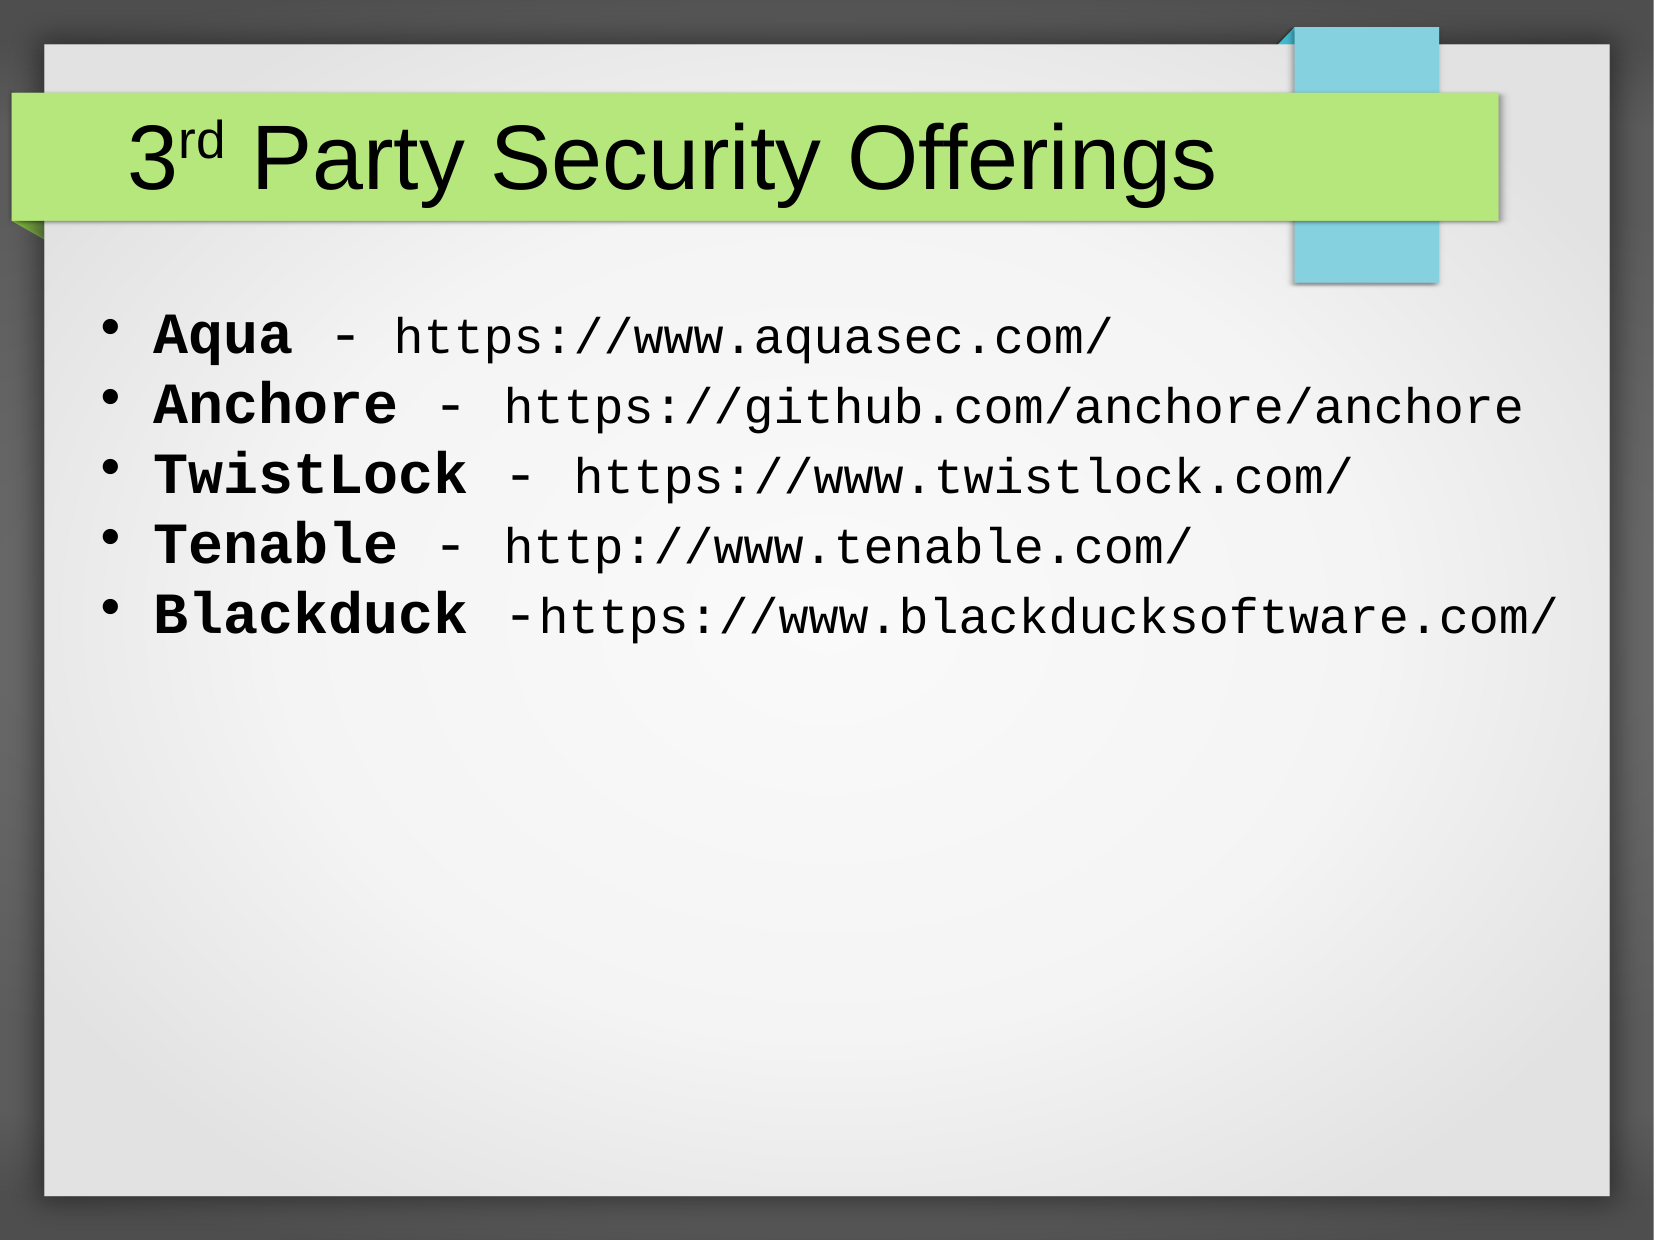

3rd Party Security Offerings
Aqua - https://www.aquasec.com/
Anchore - https://github.com/anchore/anchore
TwistLock - https://www.twistlock.com/
Tenable - http://www.tenable.com/
Blackduck -https://www.blackducksoftware.com/